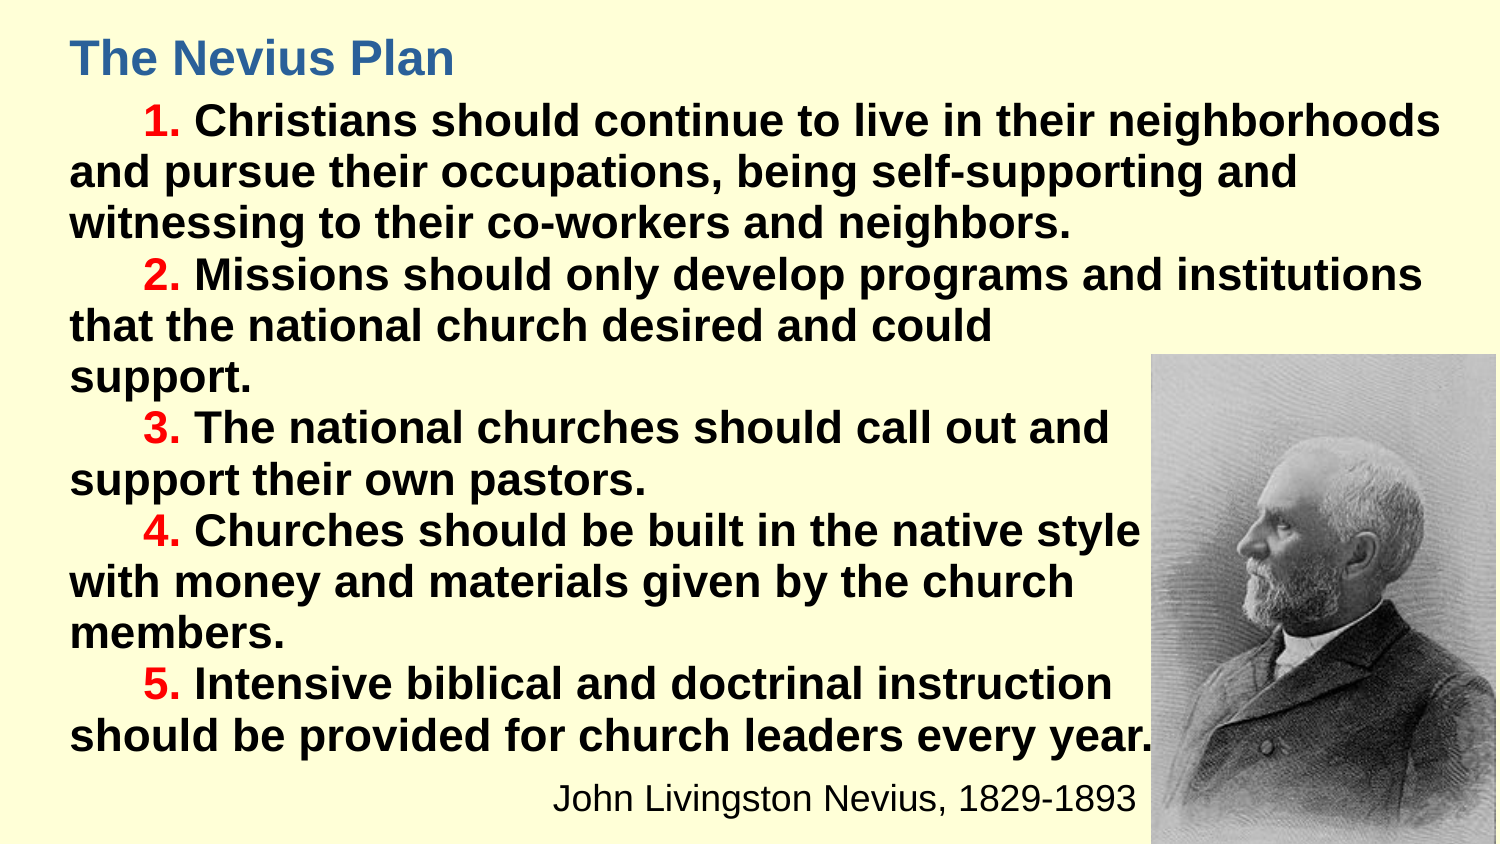

The Nevius Plan
	1. Christians should continue to live in their neighborhoods and pursue their occupations, being self-supporting and witnessing to their co-workers and neighbors.
	2. Missions should only develop programs and institutions that the national church desired and could
support.
	3. The national churches should call out and
support their own pastors.
	4. Churches should be built in the native style
with money and materials given by the church
members.
	5. Intensive biblical and doctrinal instruction
should be provided for church leaders every year.
John Livingston Nevius, 1829-1893